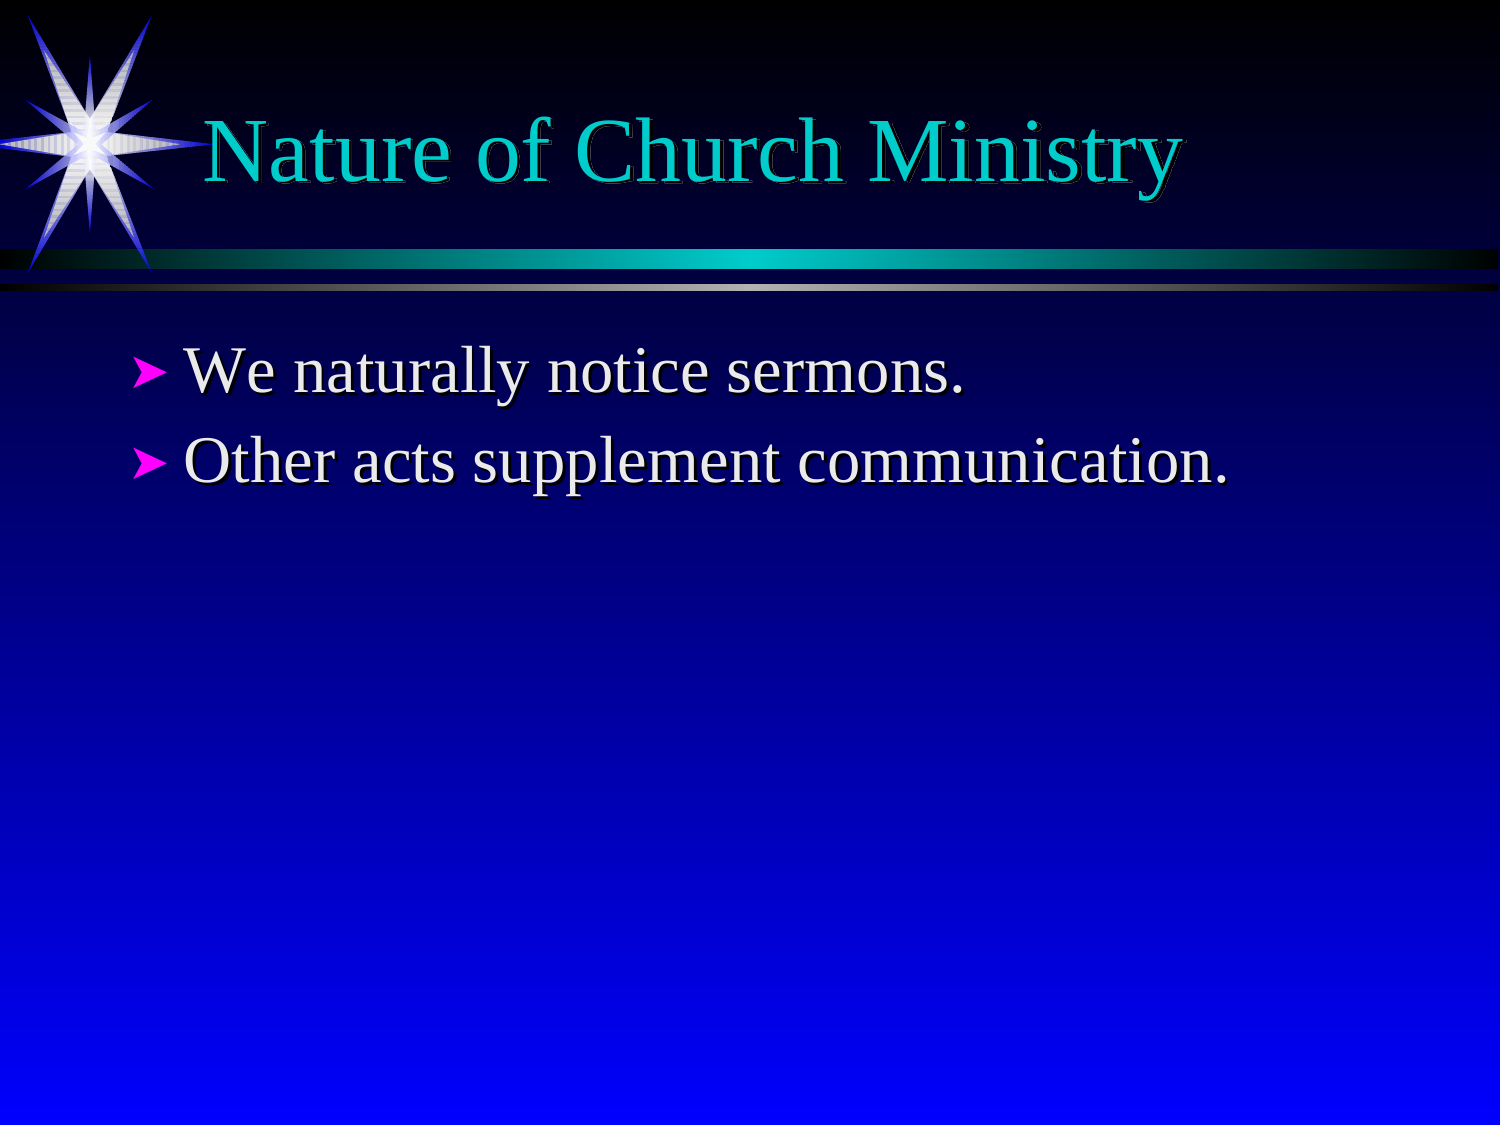

# Nature of Church Ministry
We naturally notice sermons.
Other acts supplement communication.